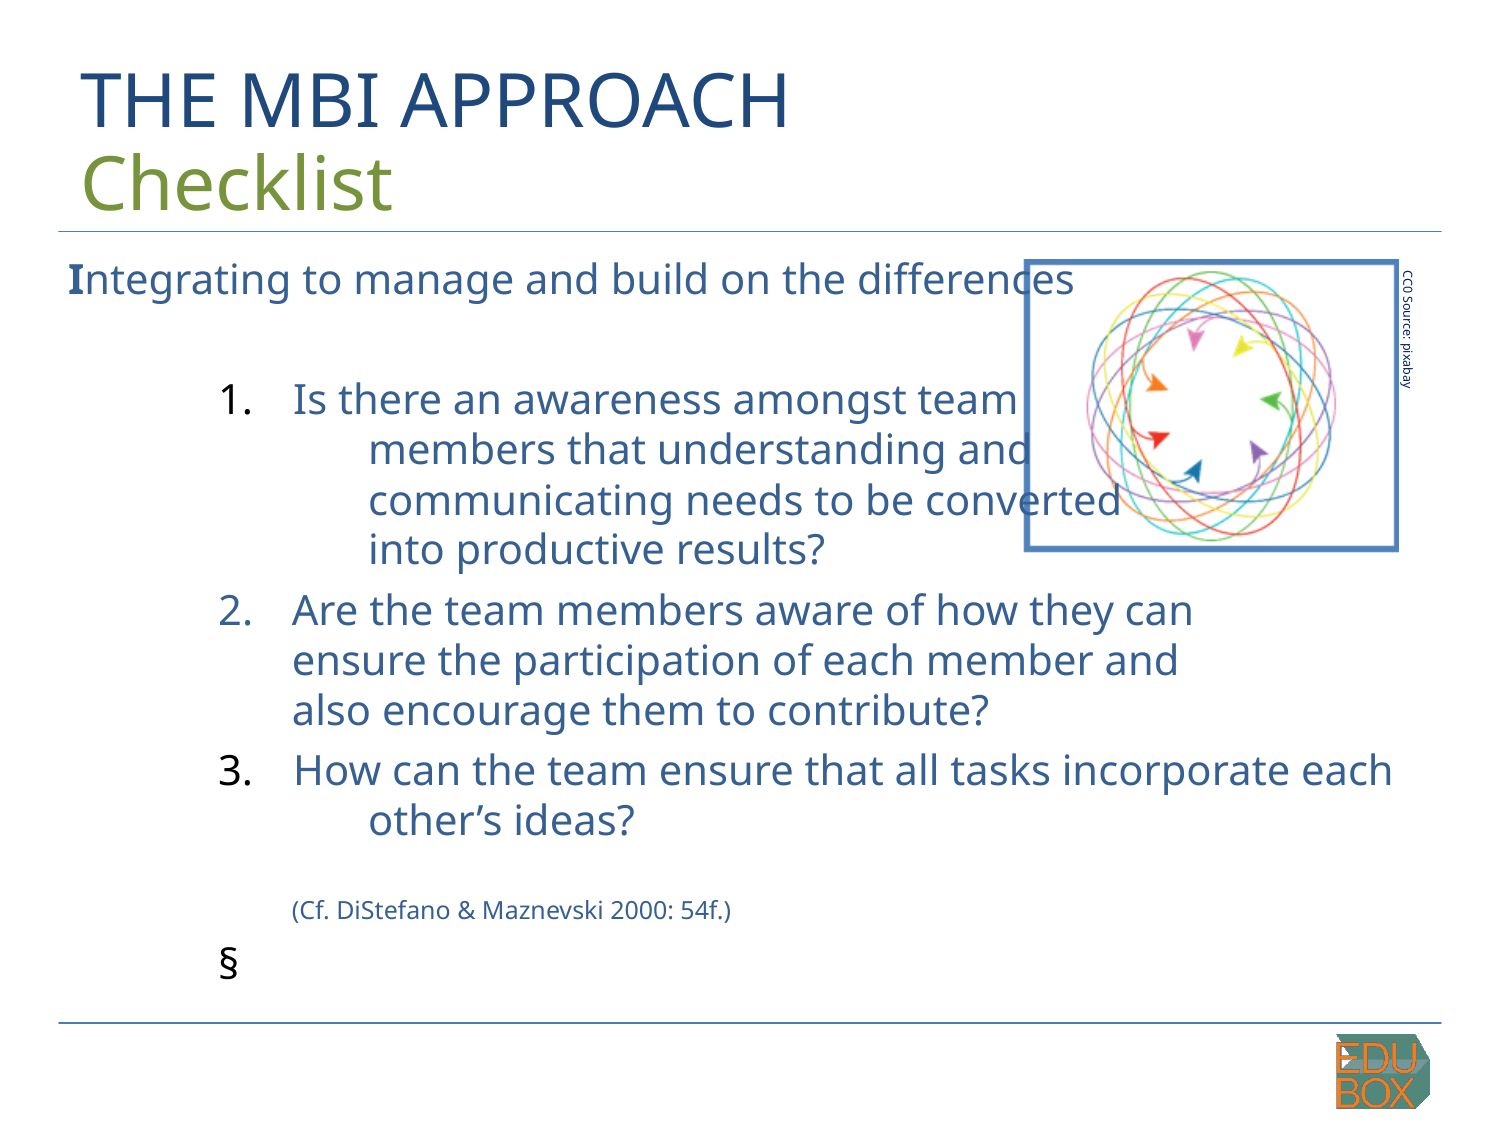

# THE MBI APPROACH
Checklist
Integrating to manage and build on the differences
Is there an awareness amongst team
members that understanding and
communicating needs to be converted
into productive results?
2.	Are the team members aware of how they can
	ensure the participation of each member and
	also encourage them to contribute?
How can the team ensure that all tasks incorporate each
other’s ideas?
	(Cf. DiStefano & Maznevski 2000: 54f.)
CC0 Source: pixabay